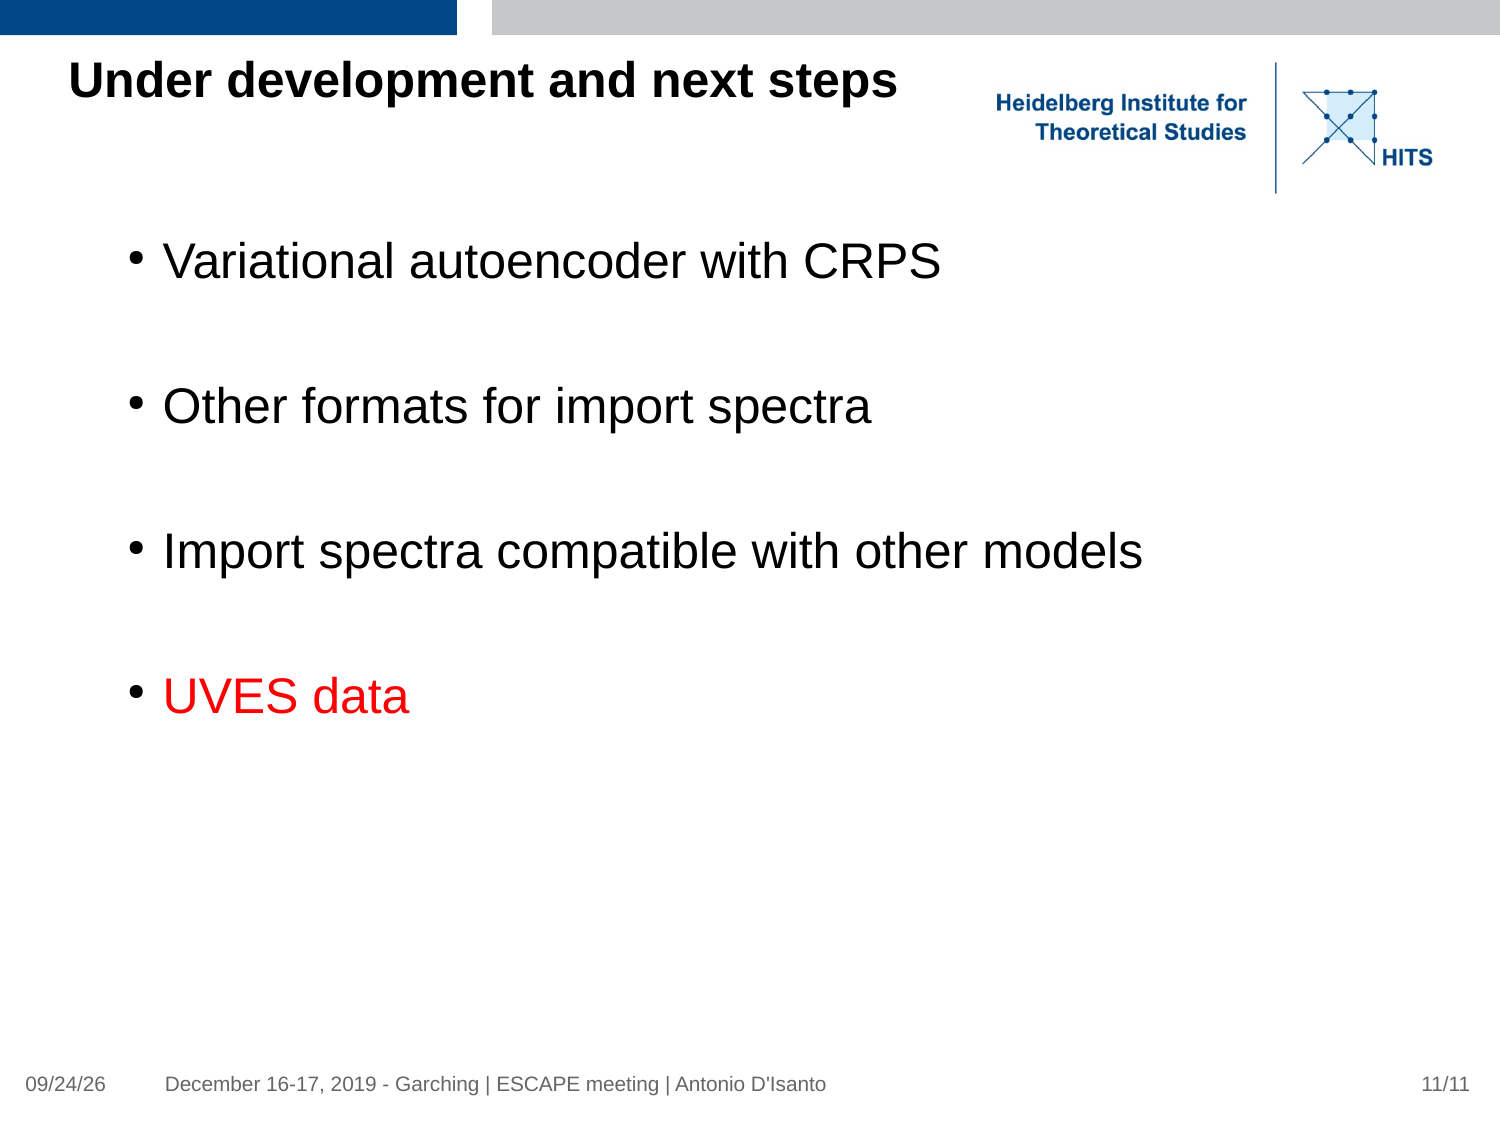

# Under development and next steps
Variational autoencoder with CRPS
Other formats for import spectra
Import spectra compatible with other models
UVES data
December 16-17, 2019 - Garching | ESCAPE meeting | Antonio D'Isanto
11